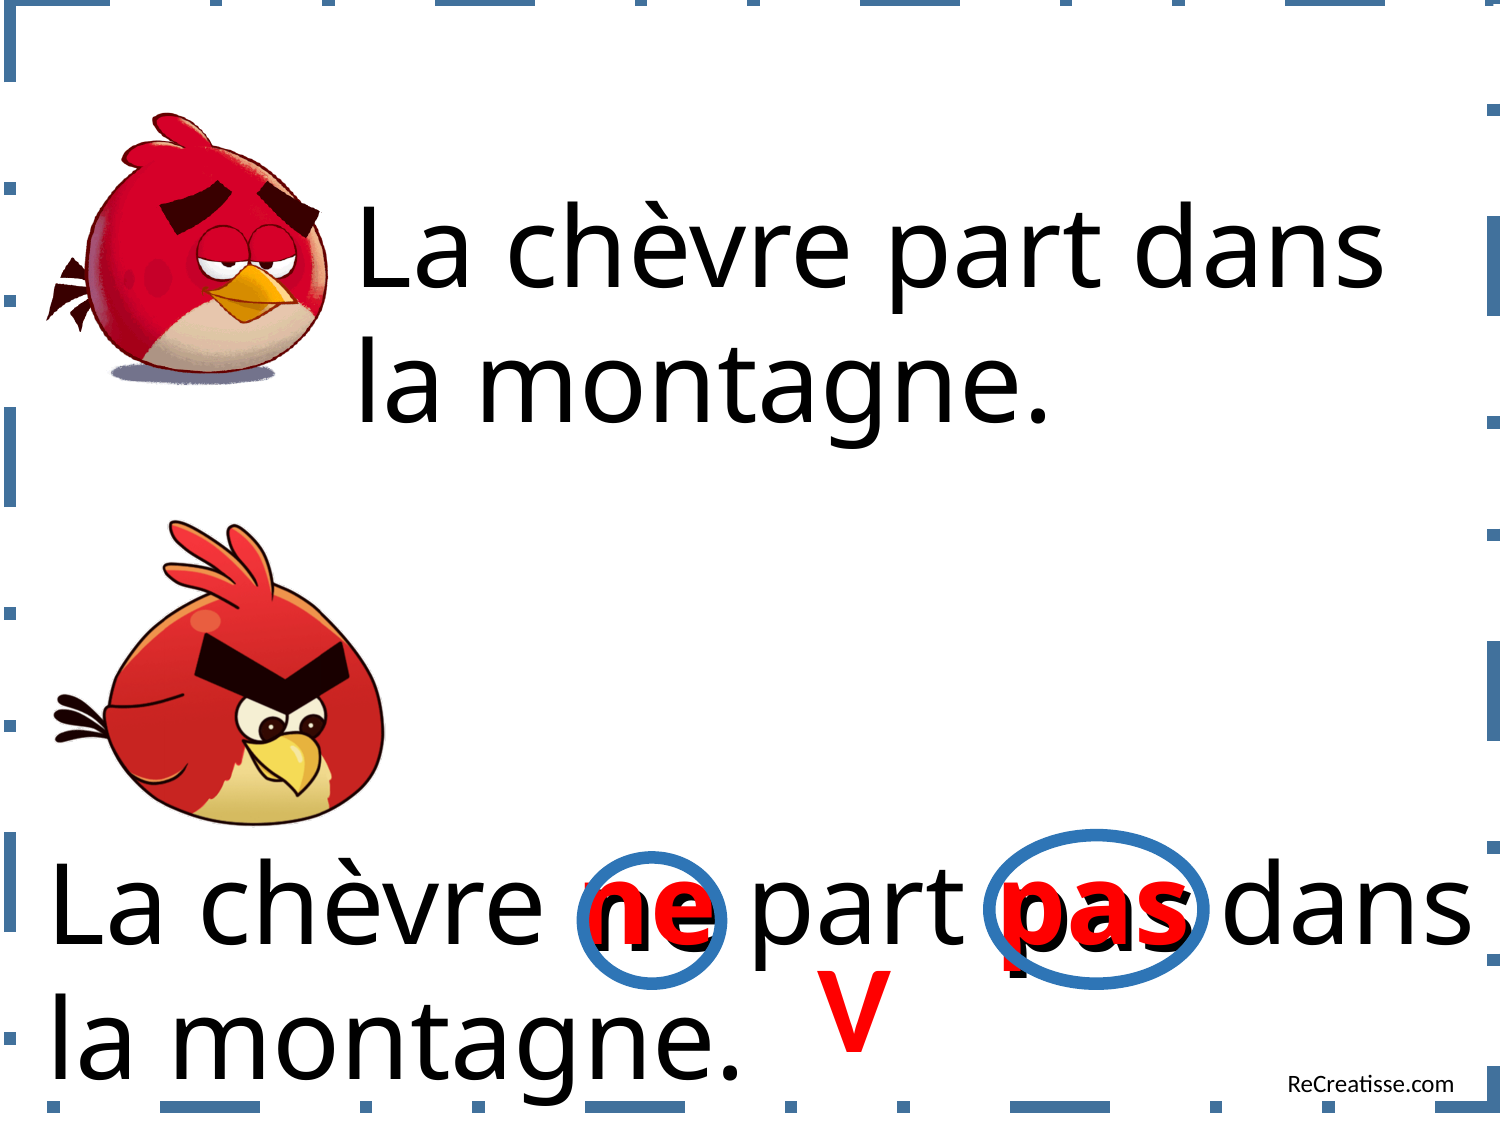

La chèvre part dans
la montagne.
La chèvre ne part pas dans
la montagne.
V
ReCreatisse.com